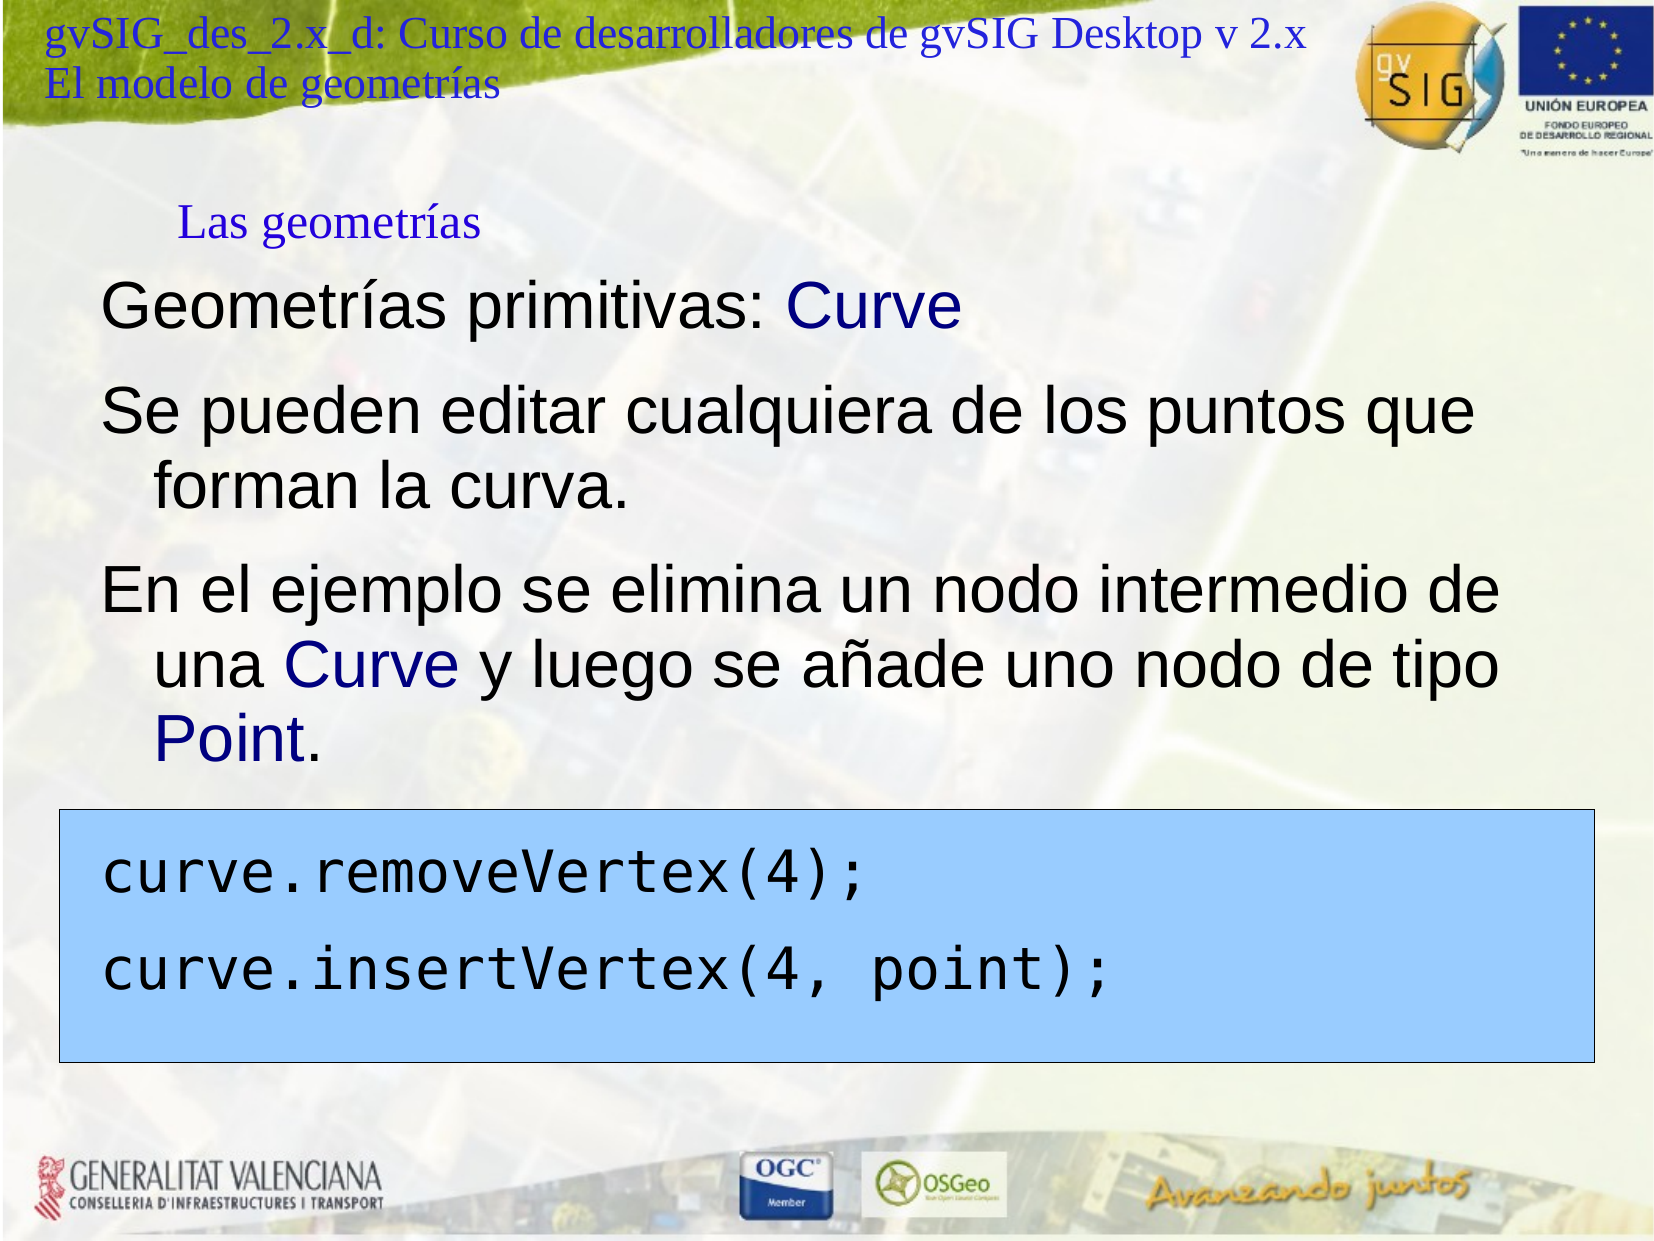

Las geometrías
# Geometrías primitivas: Curve
Se pueden editar cualquiera de los puntos que forman la curva.
En el ejemplo se elimina un nodo intermedio de una Curve y luego se añade uno nodo de tipo Point.
curve.removeVertex(4);
curve.insertVertex(4, point);